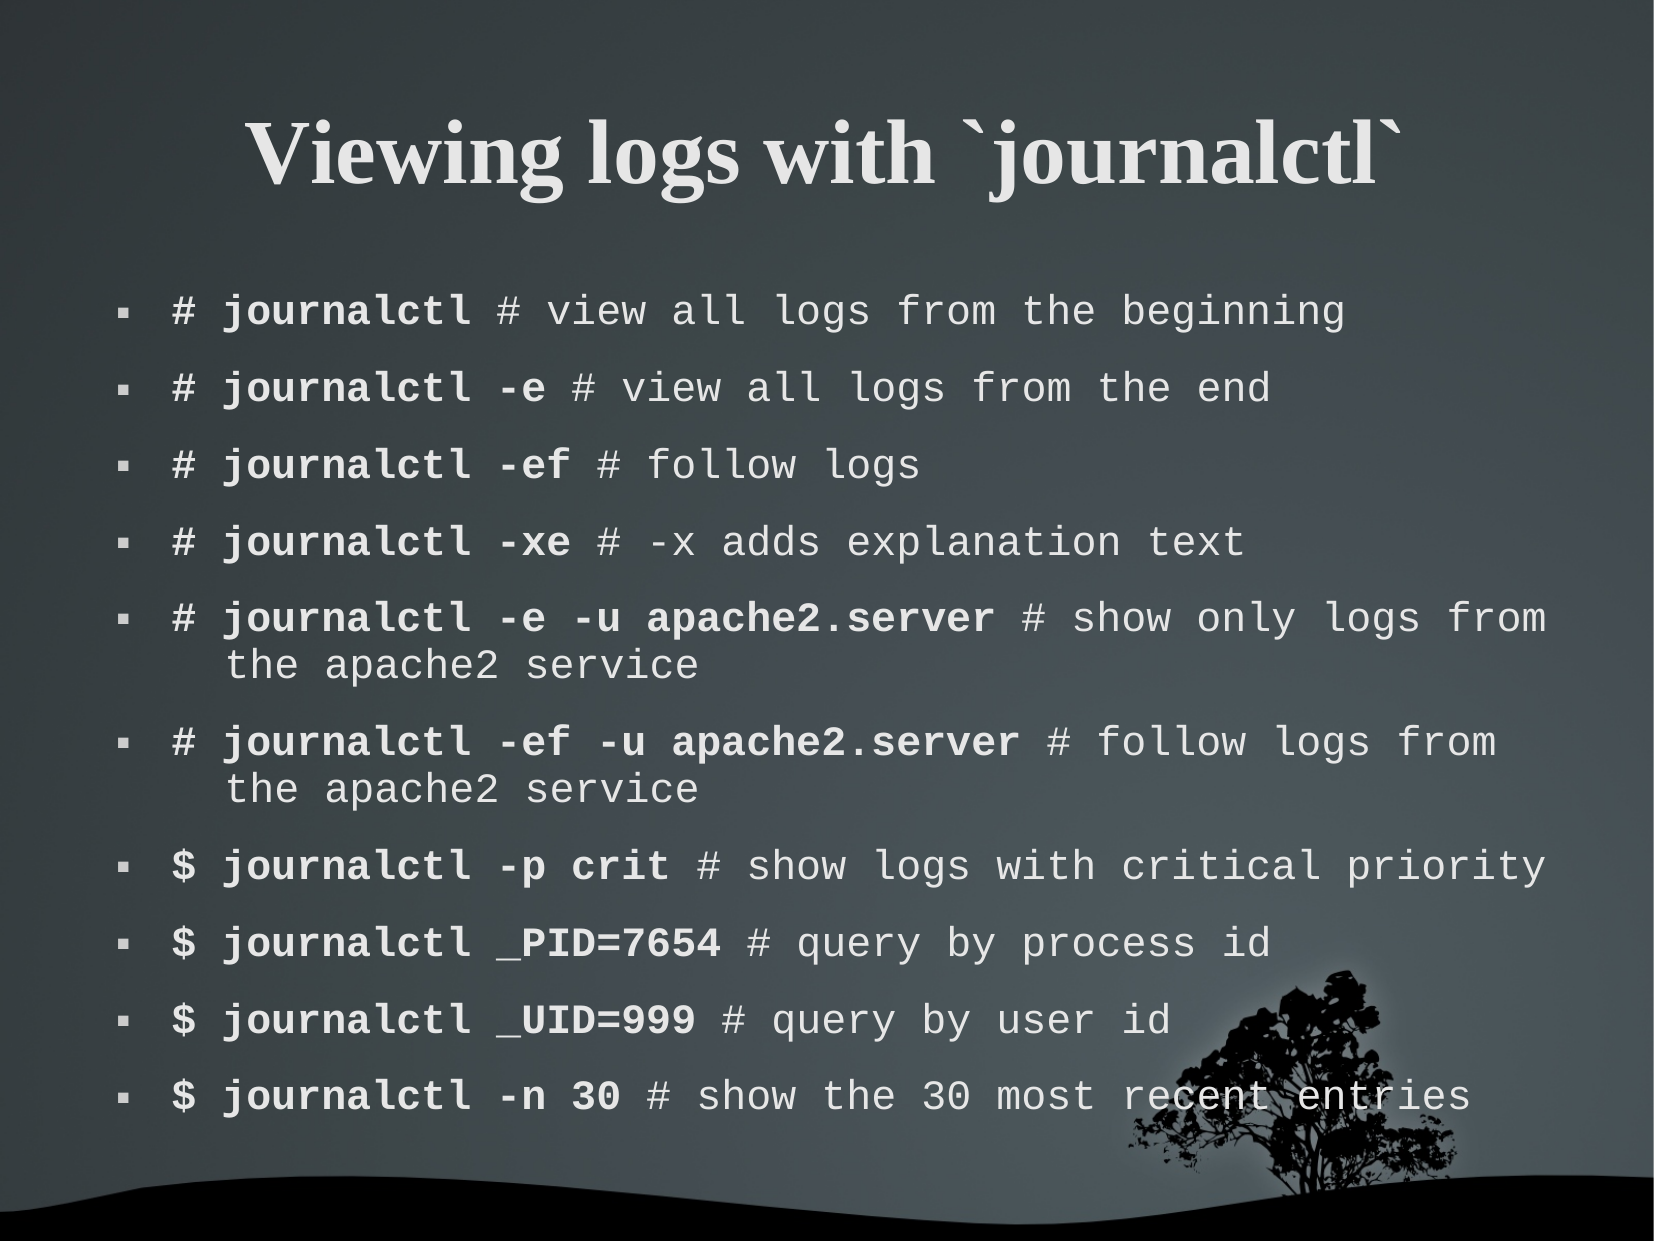

# Viewing logs with `journalctl`
# journalctl # view all logs from the beginning
# journalctl -e # view all logs from the end
# journalctl -ef # follow logs
# journalctl -xe # -x adds explanation text
# journalctl -e -u apache2.server # show only logs from the apache2 service
# journalctl -ef -u apache2.server # follow logs from the apache2 service
$ journalctl -p crit # show logs with critical priority
$ journalctl _PID=7654 # query by process id
$ journalctl _UID=999 # query by user id
$ journalctl -n 30 # show the 30 most recent entries